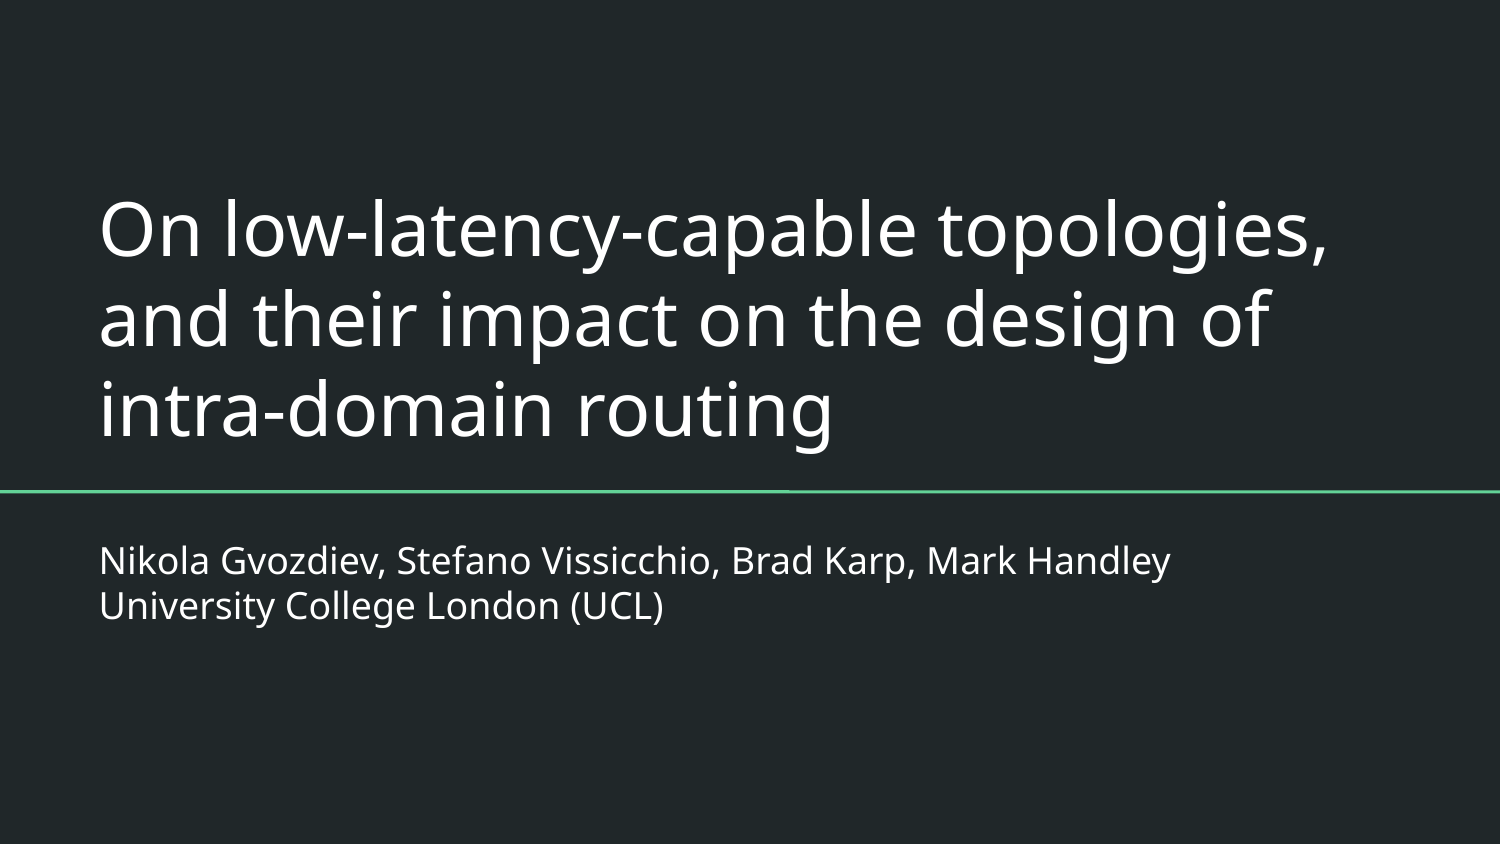

# On low-latency-capable topologies, and their impact on the design of intra-domain routing
Nikola Gvozdiev, Stefano Vissicchio, Brad Karp, Mark Handley
University College London (UCL)